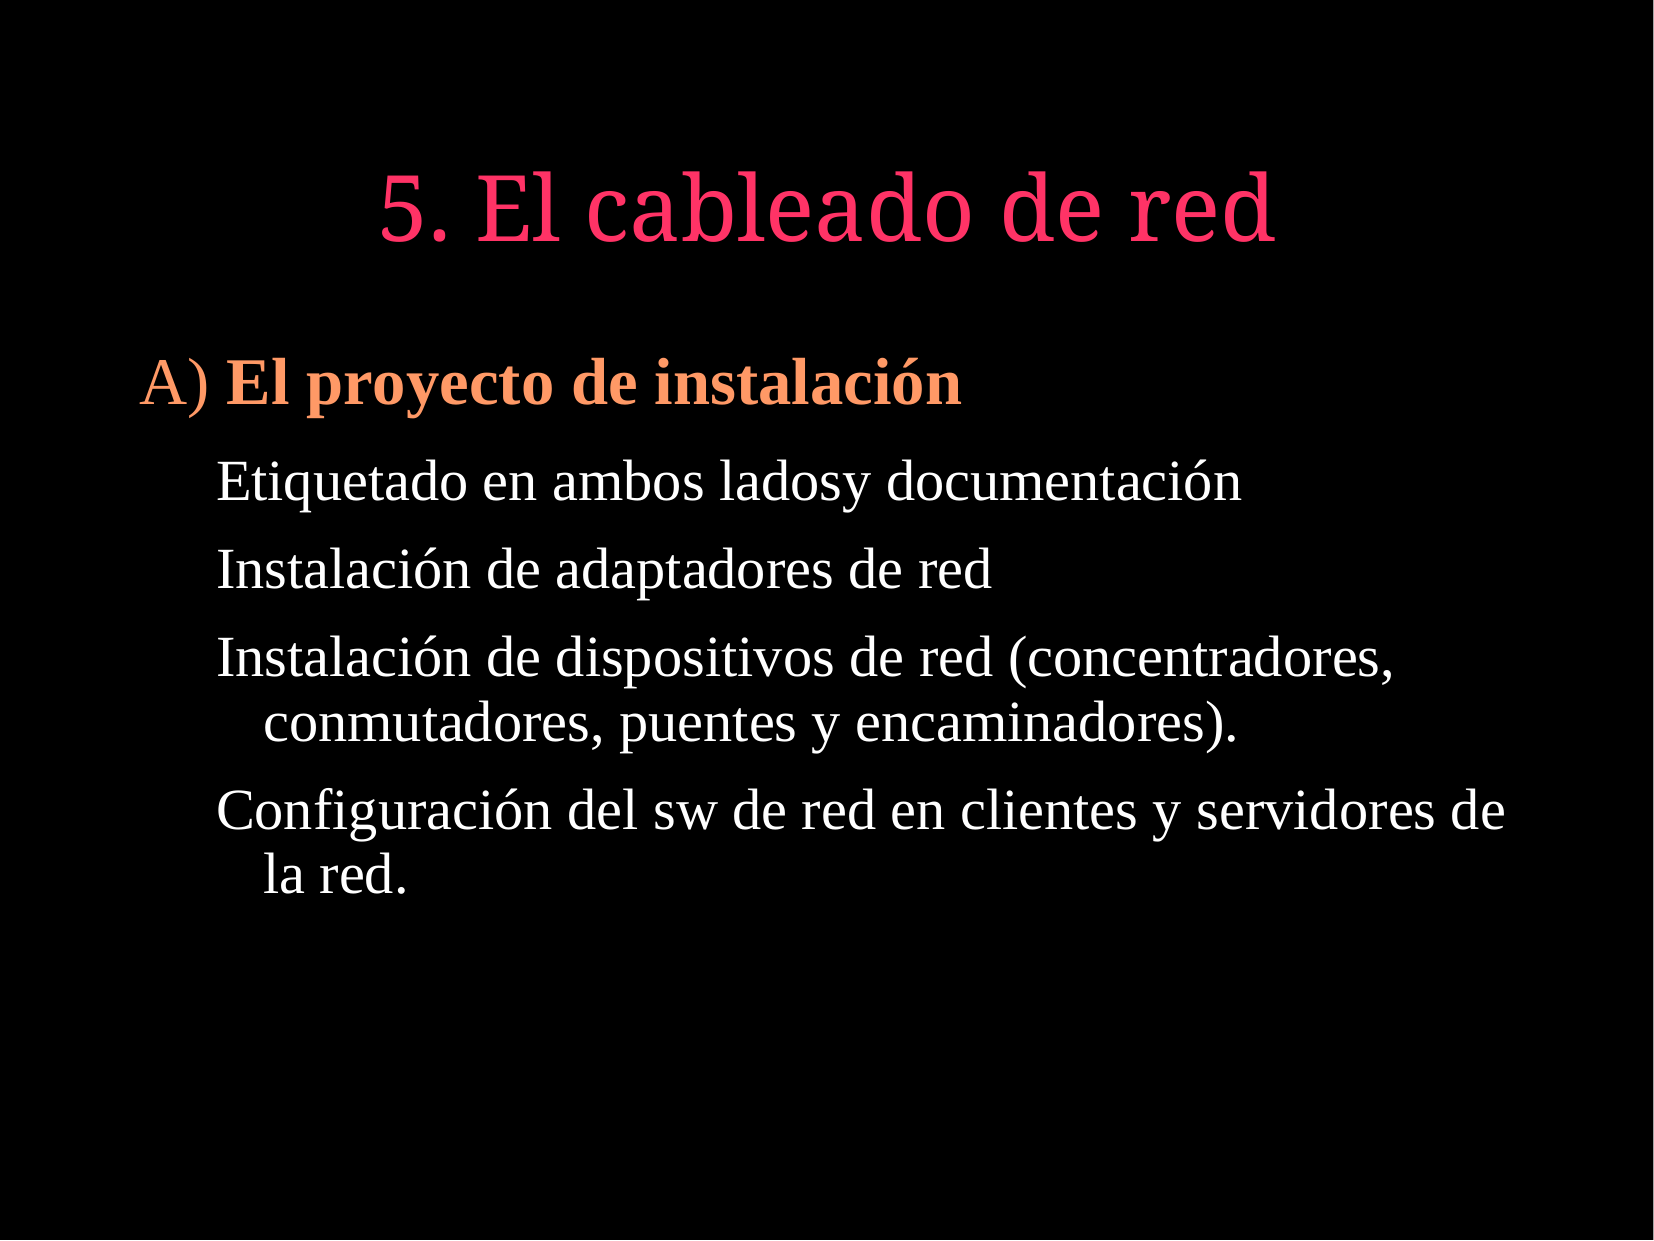

# 5. El cableado de red
A) El proyecto de instalación
Etiquetado en ambos ladosy documentación
Instalación de adaptadores de red
Instalación de dispositivos de red (concentradores, conmutadores, puentes y encaminadores).
Configuración del sw de red en clientes y servidores de la red.